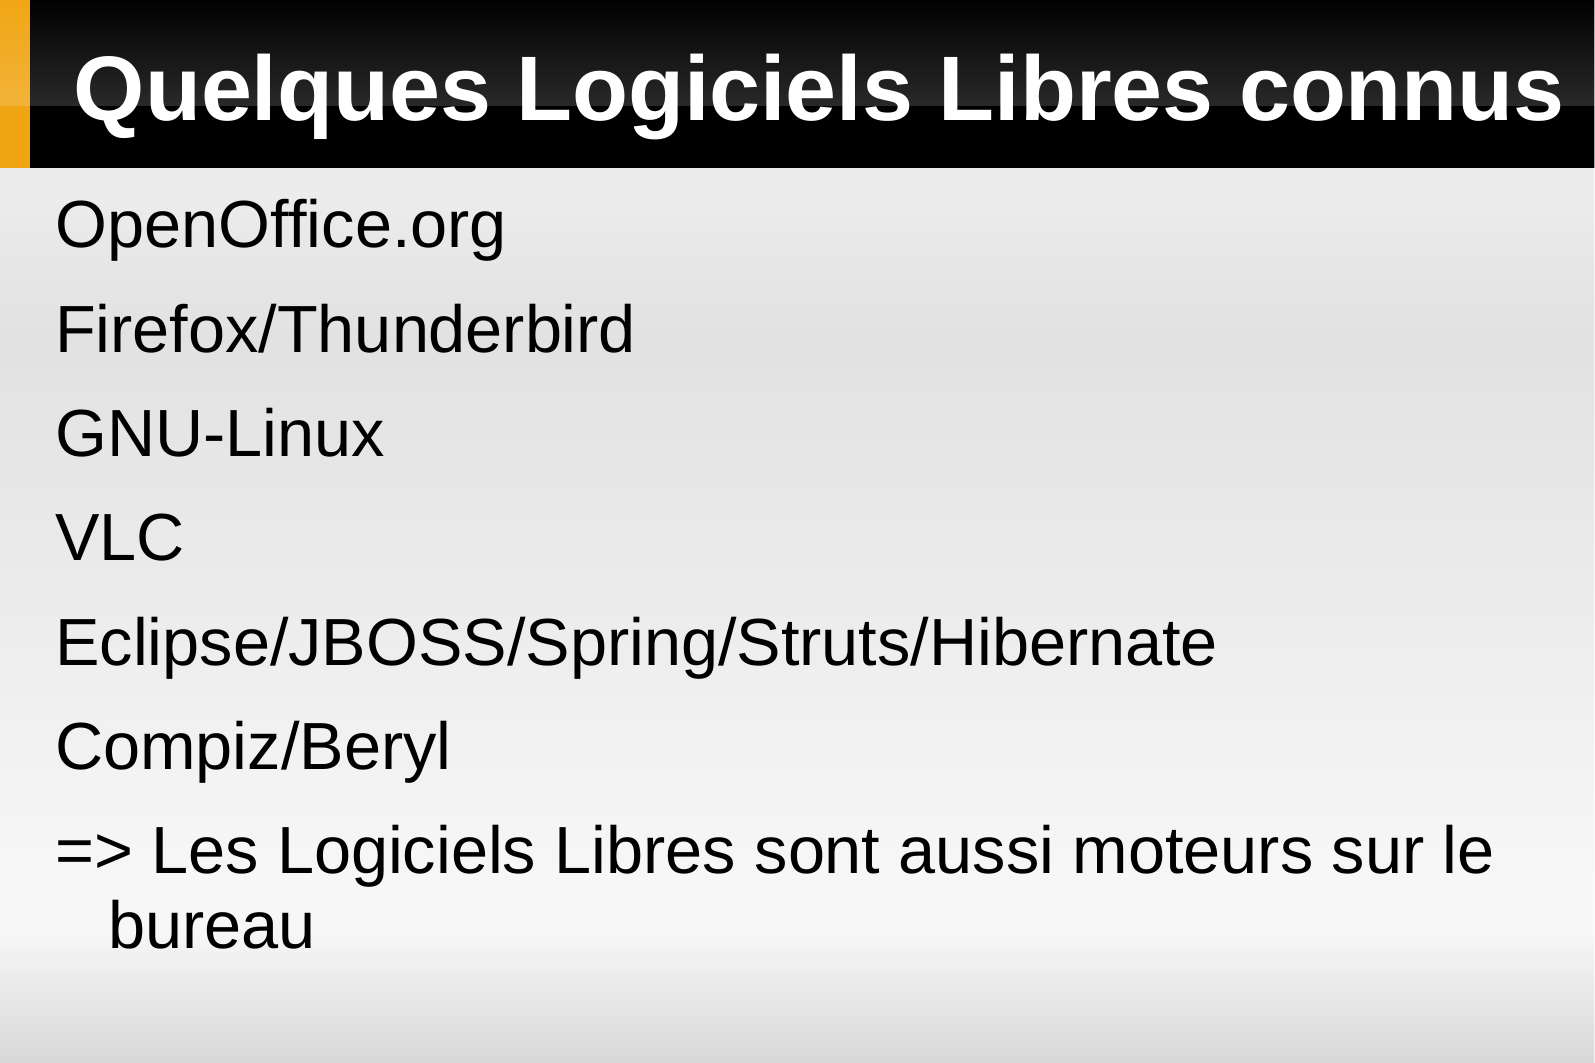

# Quelques Logiciels Libres connus
OpenOffice.org
Firefox/Thunderbird
GNU-Linux
VLC
Eclipse/JBOSS/Spring/Struts/Hibernate
Compiz/Beryl
=> Les Logiciels Libres sont aussi moteurs sur le bureau